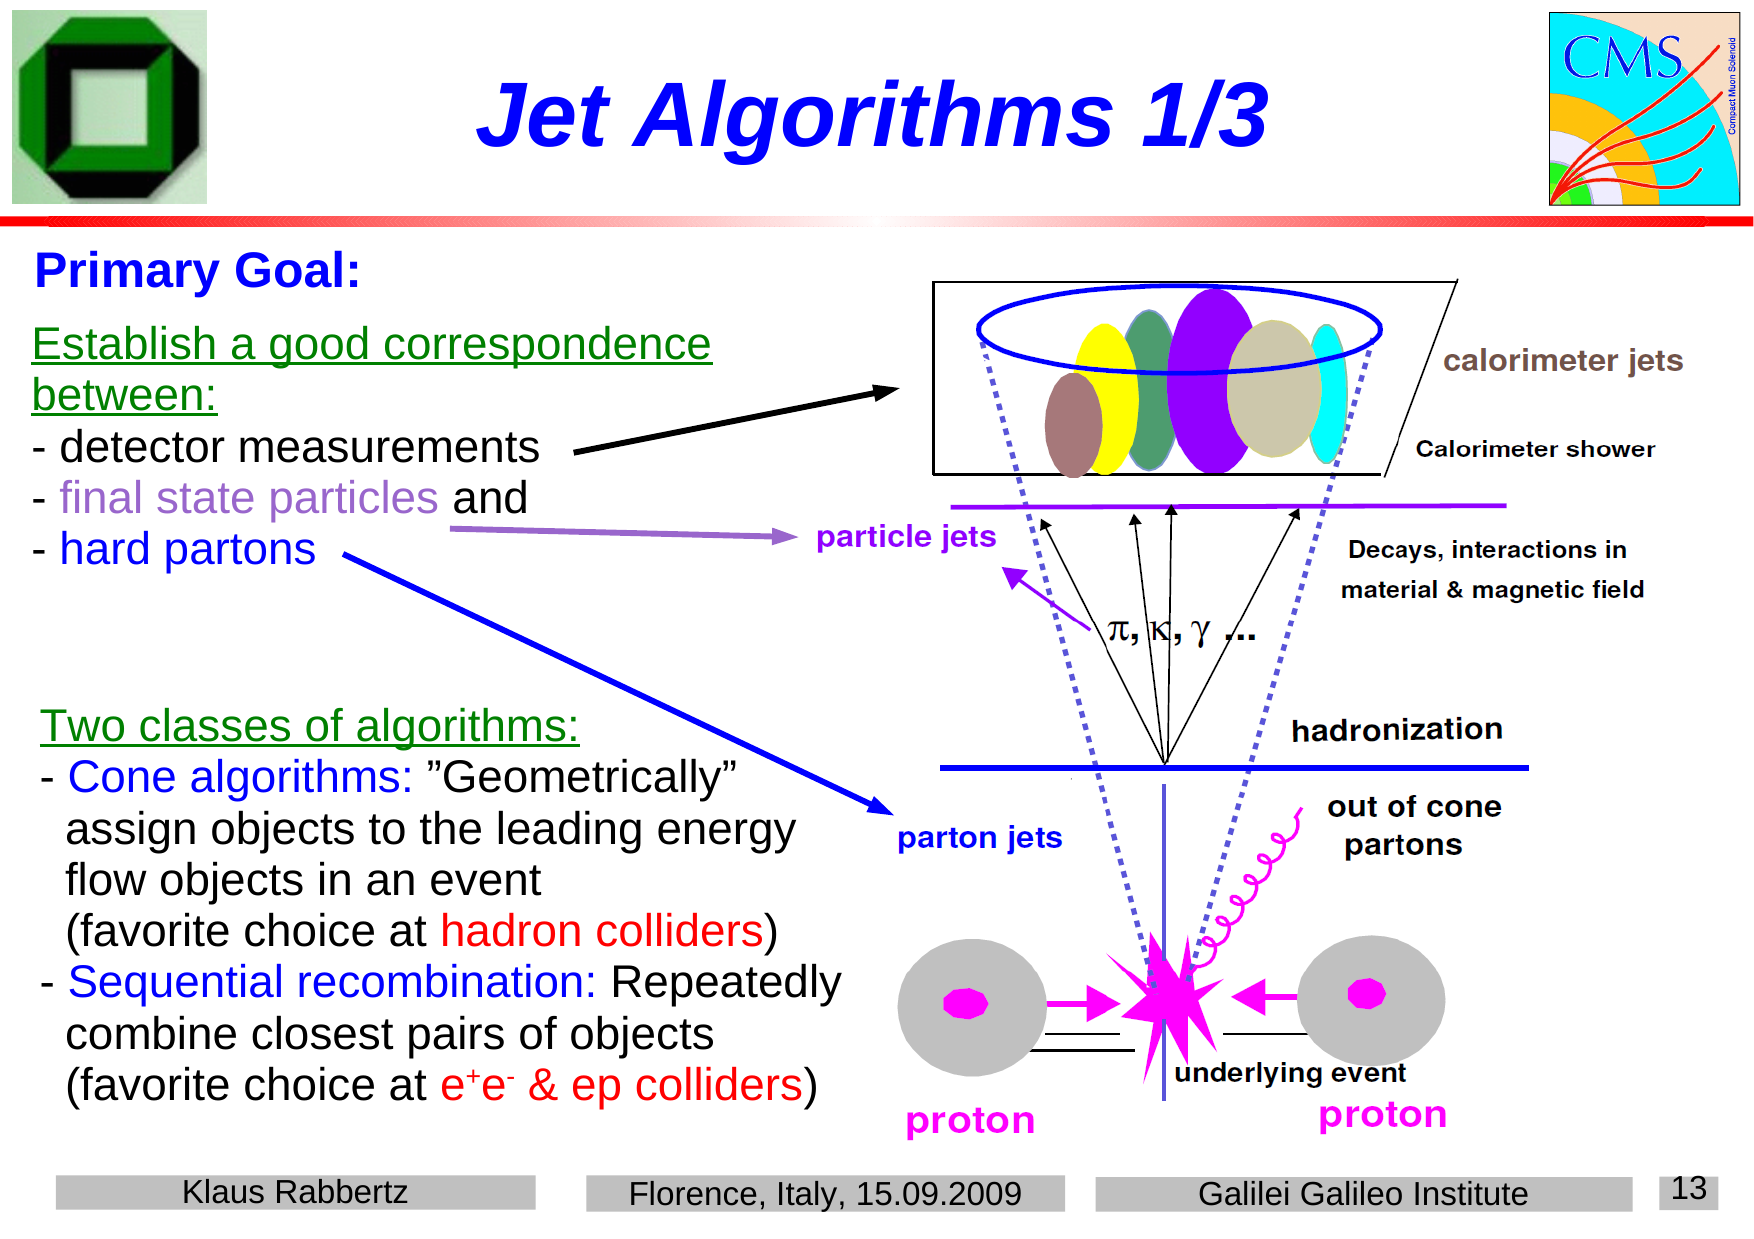

# Jet Algorithms 1/3
Primary Goal:
Establish a good correspondence between:
- detector measurements
- final state particles and
- hard partons
Two classes of algorithms:
- Cone algorithms: ”Geometrically”
 assign objects to the leading energy
 flow objects in an event
 (favorite choice at hadron colliders)
- Sequential recombination: Repeatedly
 combine closest pairs of objects
 (favorite choice at e+e- & ep colliders)